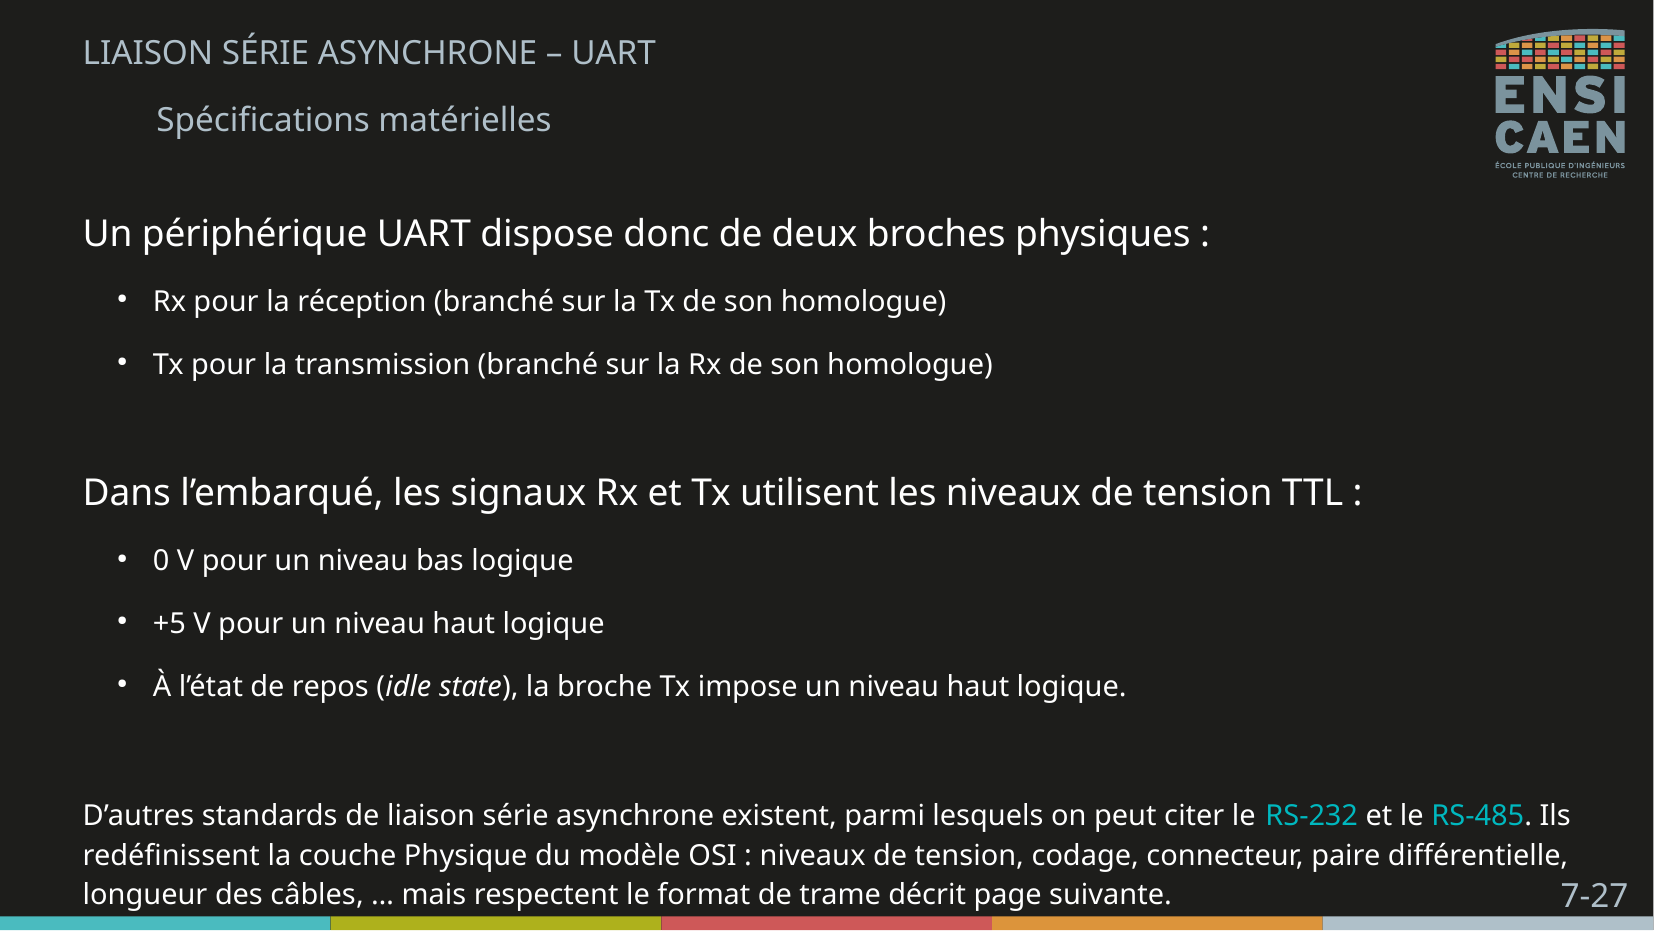

# LIAISON SÉRIE ASYNCHRONE – UART Spécifications matérielles
Un périphérique UART dispose donc de deux broches physiques :
Rx pour la réception (branché sur la Tx de son homologue)
Tx pour la transmission (branché sur la Rx de son homologue)
Dans l’embarqué, les signaux Rx et Tx utilisent les niveaux de tension TTL :
0 V pour un niveau bas logique
+5 V pour un niveau haut logique
À l’état de repos (idle state), la broche Tx impose un niveau haut logique.
D’autres standards de liaison série asynchrone existent, parmi lesquels on peut citer le RS-232 et le RS-485. Ils redéfinissent la couche Physique du modèle OSI : niveaux de tension, codage, connecteur, paire différentielle, longueur des câbles, … mais respectent le format de trame décrit page suivante.